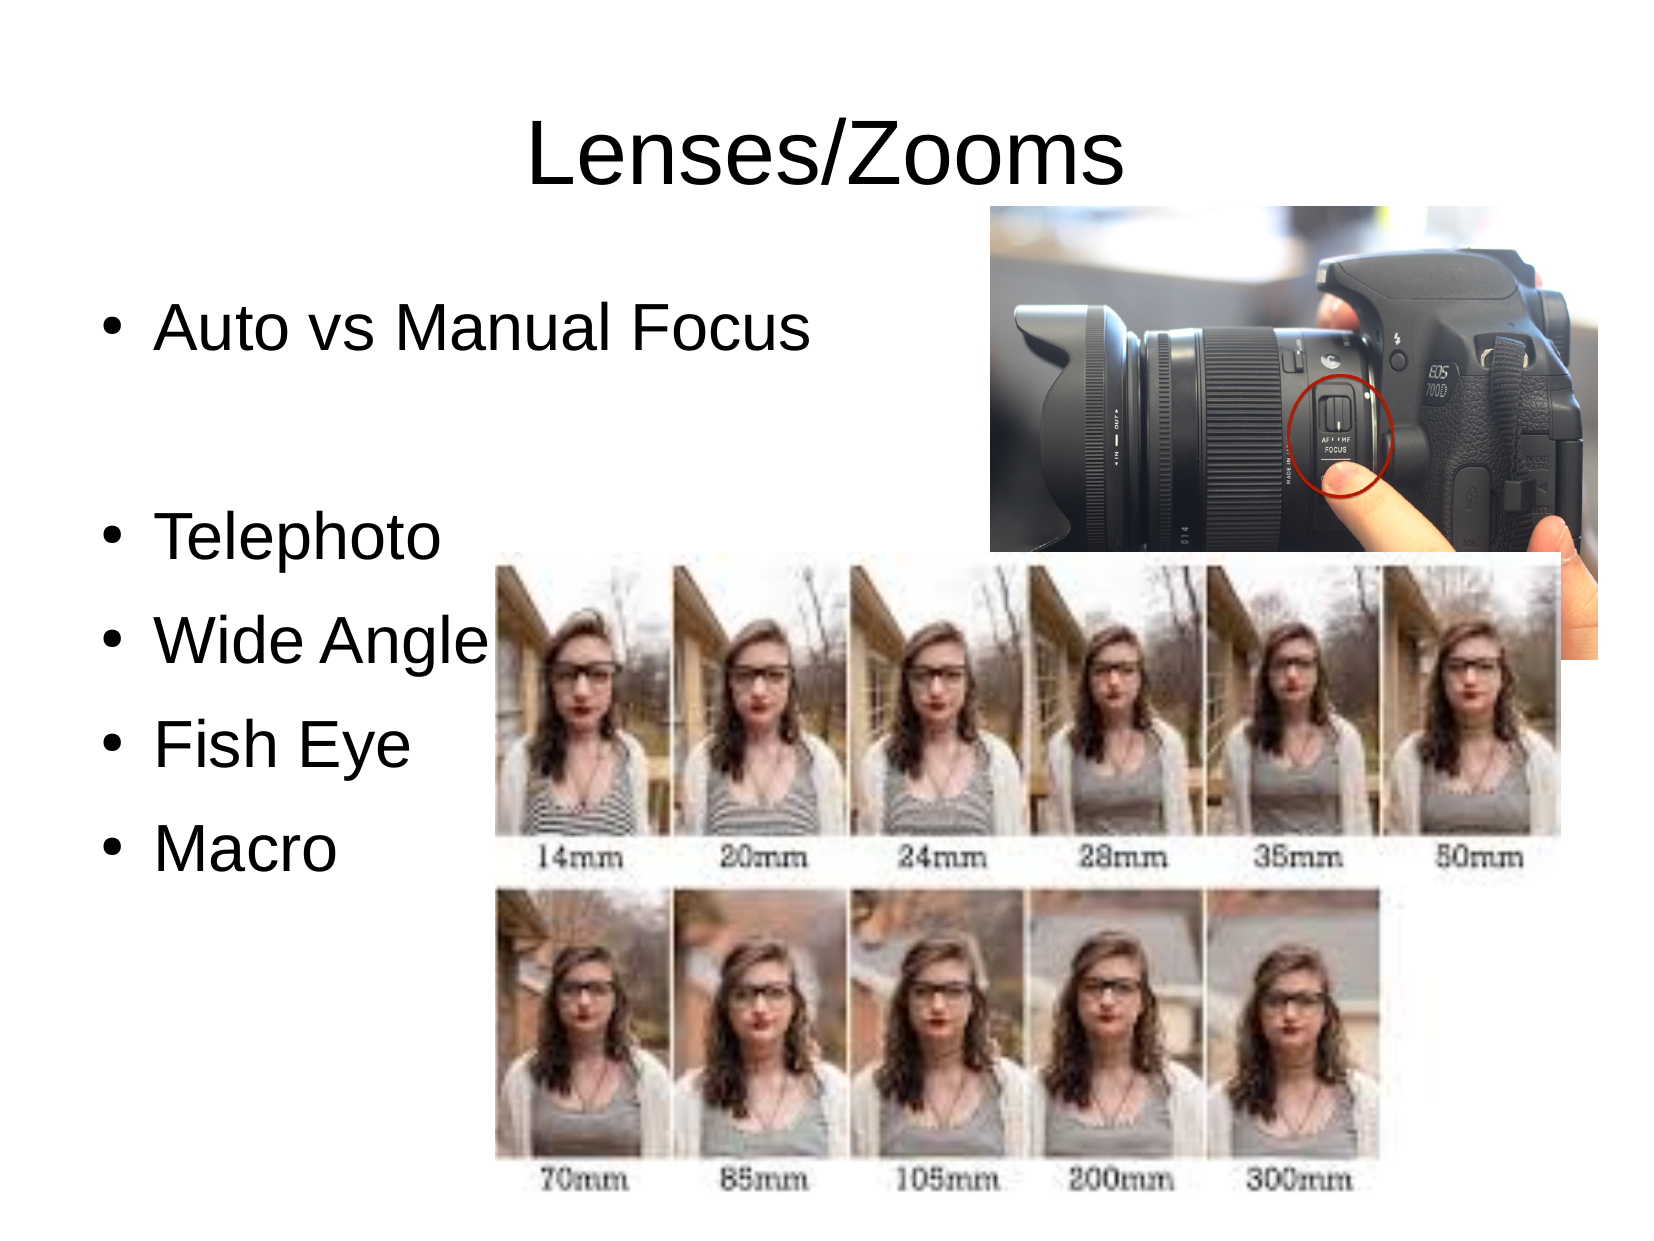

# Lenses/Zooms
Auto vs Manual Focus
Telephoto
Wide Angle
Fish Eye
Macro